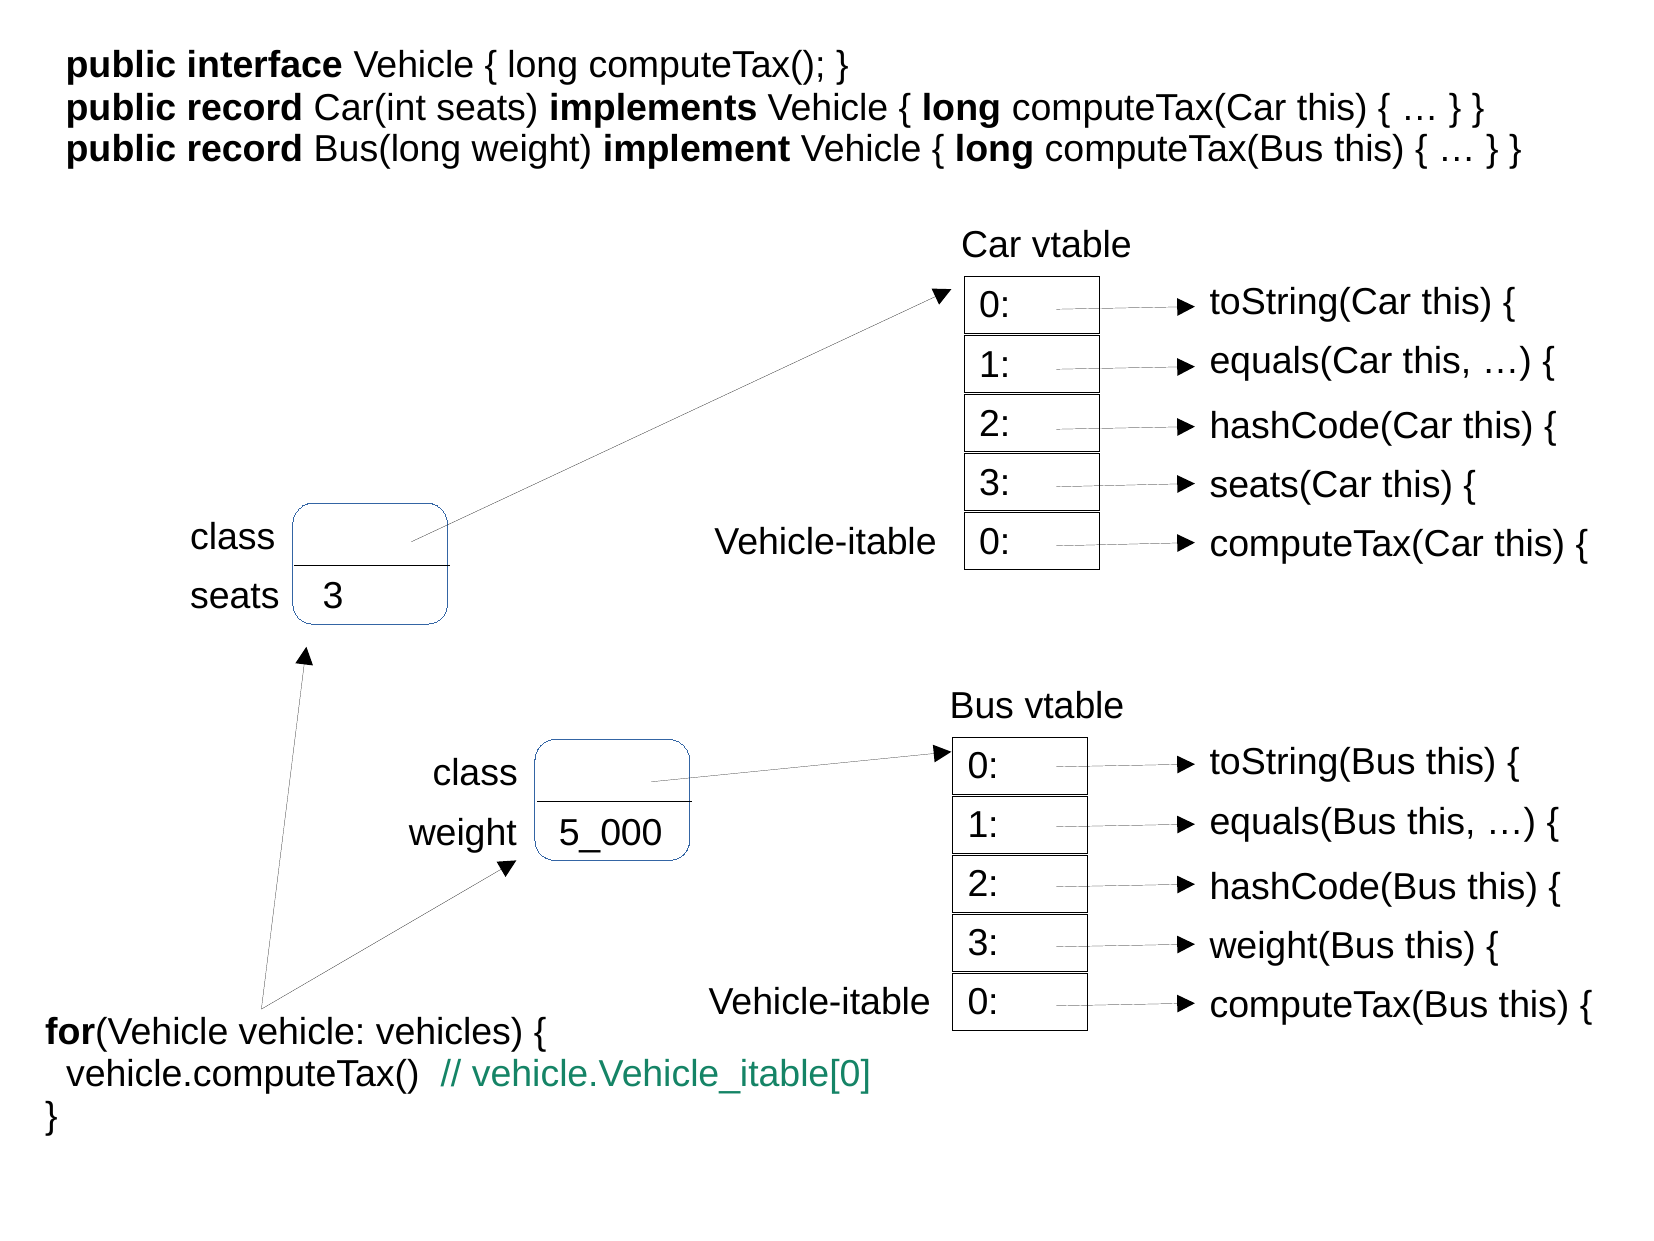

public interface Vehicle { long computeTax(); }
public record Car(int seats) implements Vehicle { long computeTax(Car this) { … } }
public record Bus(long weight) implement Vehicle { long computeTax(Bus this) { … } }
Car vtable
toString(Car this) {
0:
equals(Car this, …) {
1:
2:
hashCode(Car this) {
3:
seats(Car this) {
class
Vehicle-itable
0:
computeTax(Car this) {
seats
3
Bus vtable
toString(Bus this) {
0:
class
equals(Bus this, …) {
1:
weight
5_000
2:
hashCode(Bus this) {
3:
weight(Bus this) {
Vehicle-itable
0:
computeTax(Bus this) {
for(Vehicle vehicle: vehicles) {
 vehicle.computeTax() // vehicle.Vehicle_itable[0]
}